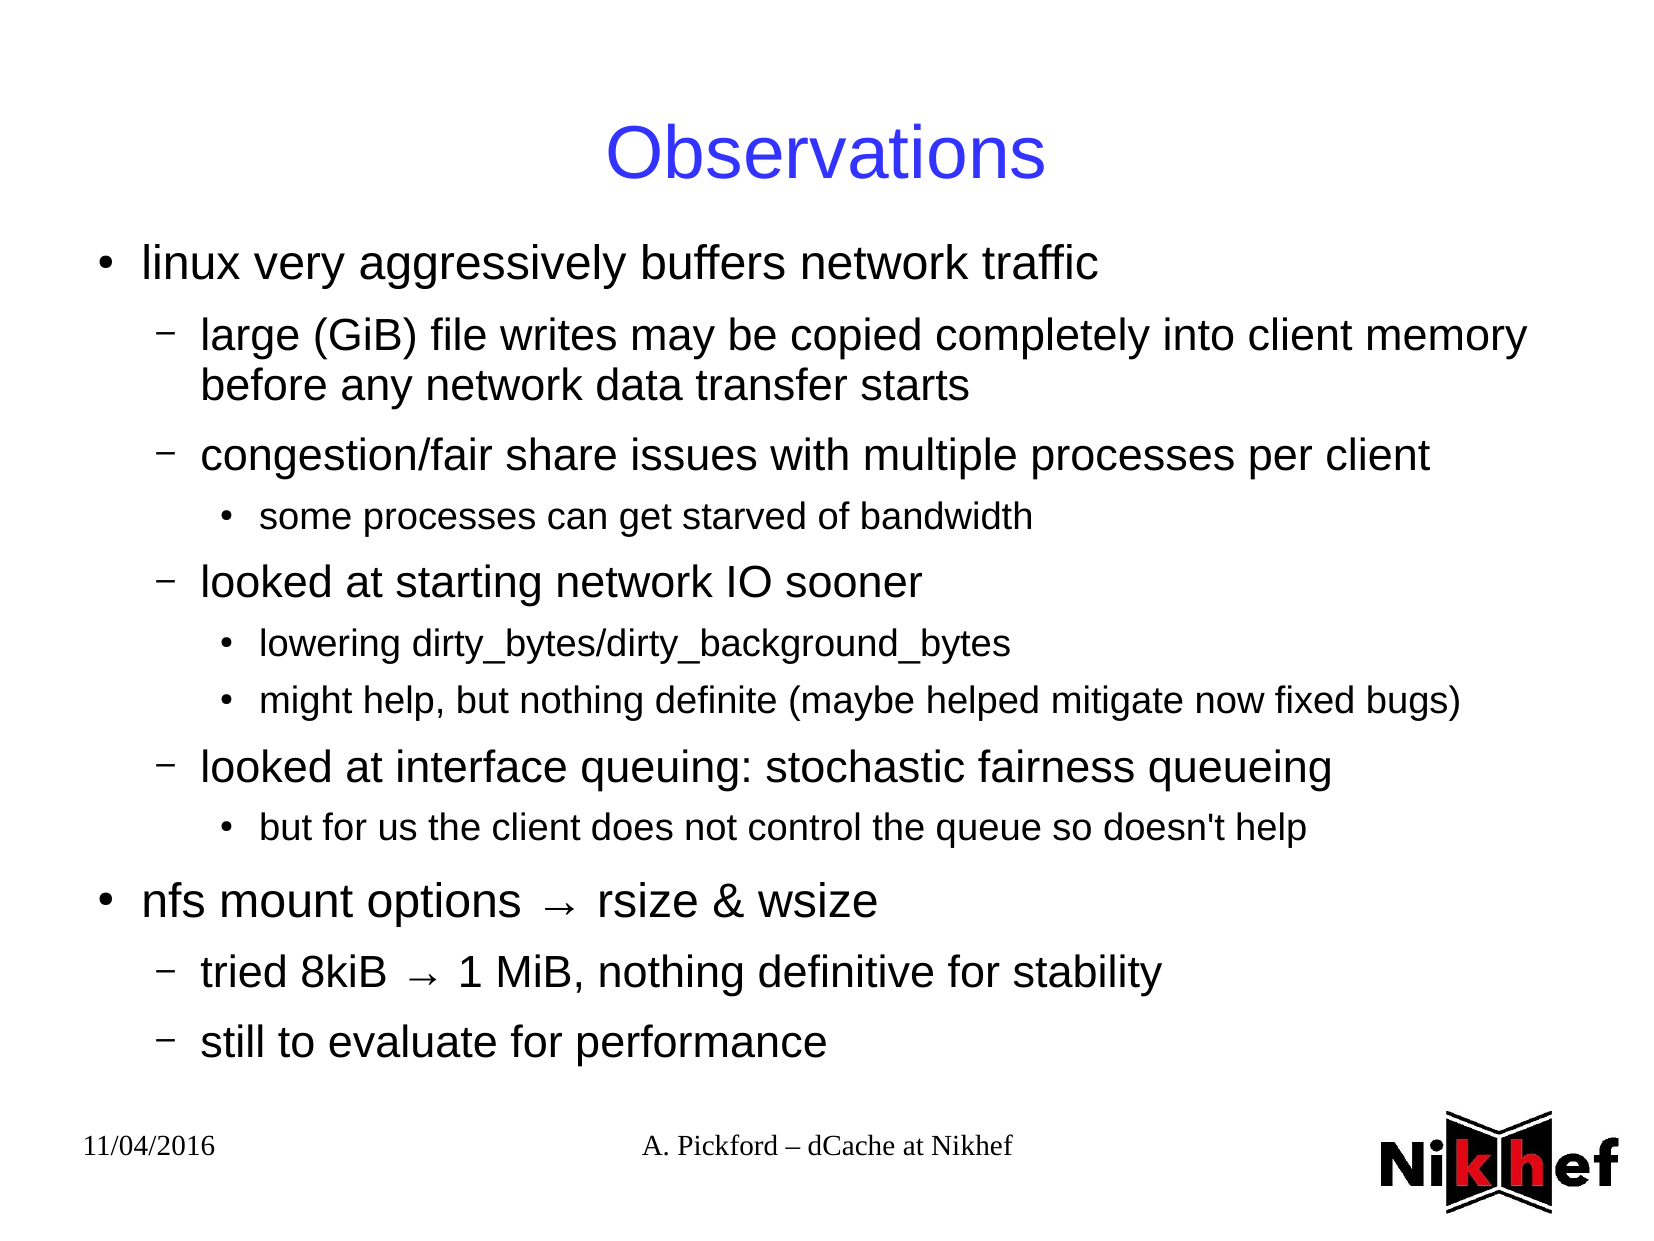

# Observations
linux very aggressively buffers network traffic
large (GiB) file writes may be copied completely into client memory before any network data transfer starts
congestion/fair share issues with multiple processes per client
some processes can get starved of bandwidth
looked at starting network IO sooner
lowering dirty_bytes/dirty_background_bytes
might help, but nothing definite (maybe helped mitigate now fixed bugs)
looked at interface queuing: stochastic fairness queueing
but for us the client does not control the queue so doesn't help
nfs mount options → rsize & wsize
tried 8kiB → 1 MiB, nothing definitive for stability
still to evaluate for performance